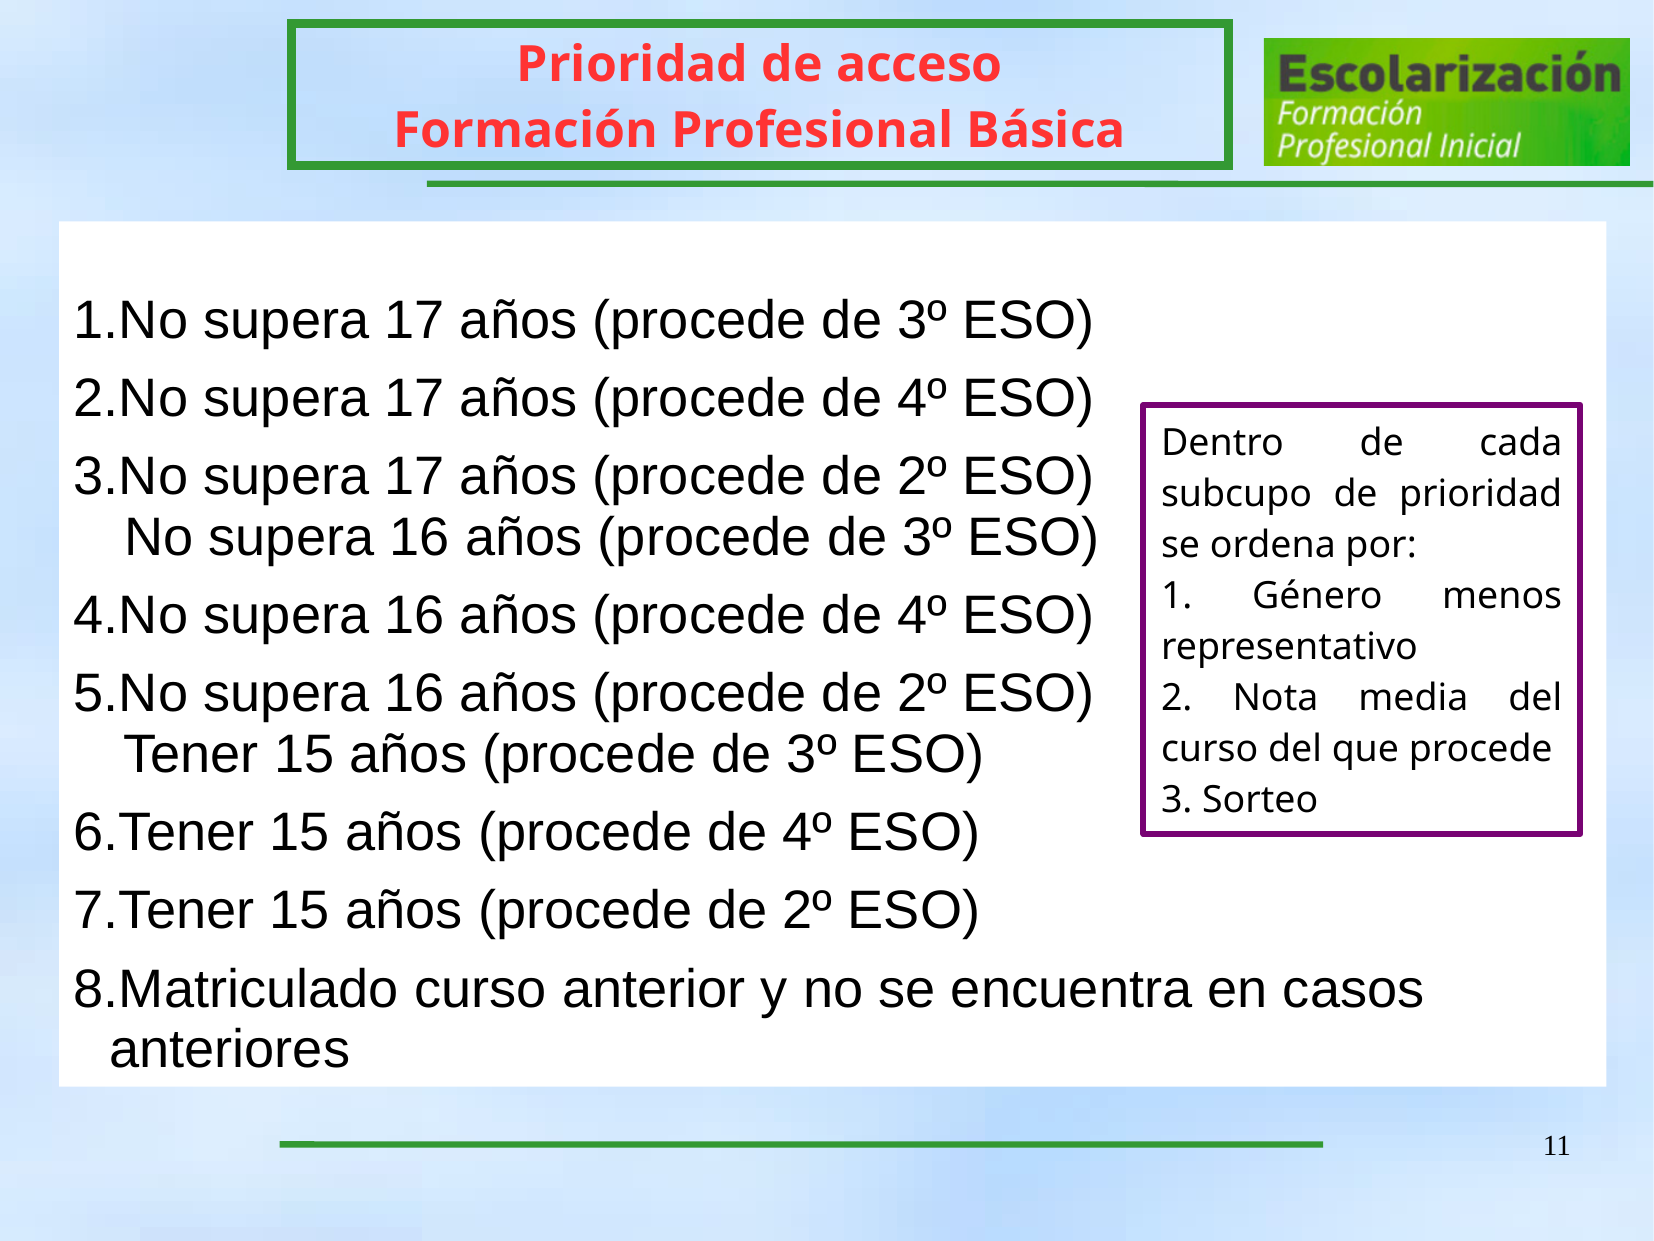

Prioridad de acceso
Formación Profesional Básica
No supera 17 años (procede de 3º ESO)
No supera 17 años (procede de 4º ESO)
No supera 17 años (procede de 2º ESO)
 No supera 16 años (procede de 3º ESO)
No supera 16 años (procede de 4º ESO)
No supera 16 años (procede de 2º ESO)
 Tener 15 años (procede de 3º ESO)
Tener 15 años (procede de 4º ESO)
Tener 15 años (procede de 2º ESO)
Matriculado curso anterior y no se encuentra en casos anteriores
Dentro de cada subcupo de prioridad se ordena por:
1. Género menos representativo
2. Nota media del curso del que procede
3. Sorteo
11